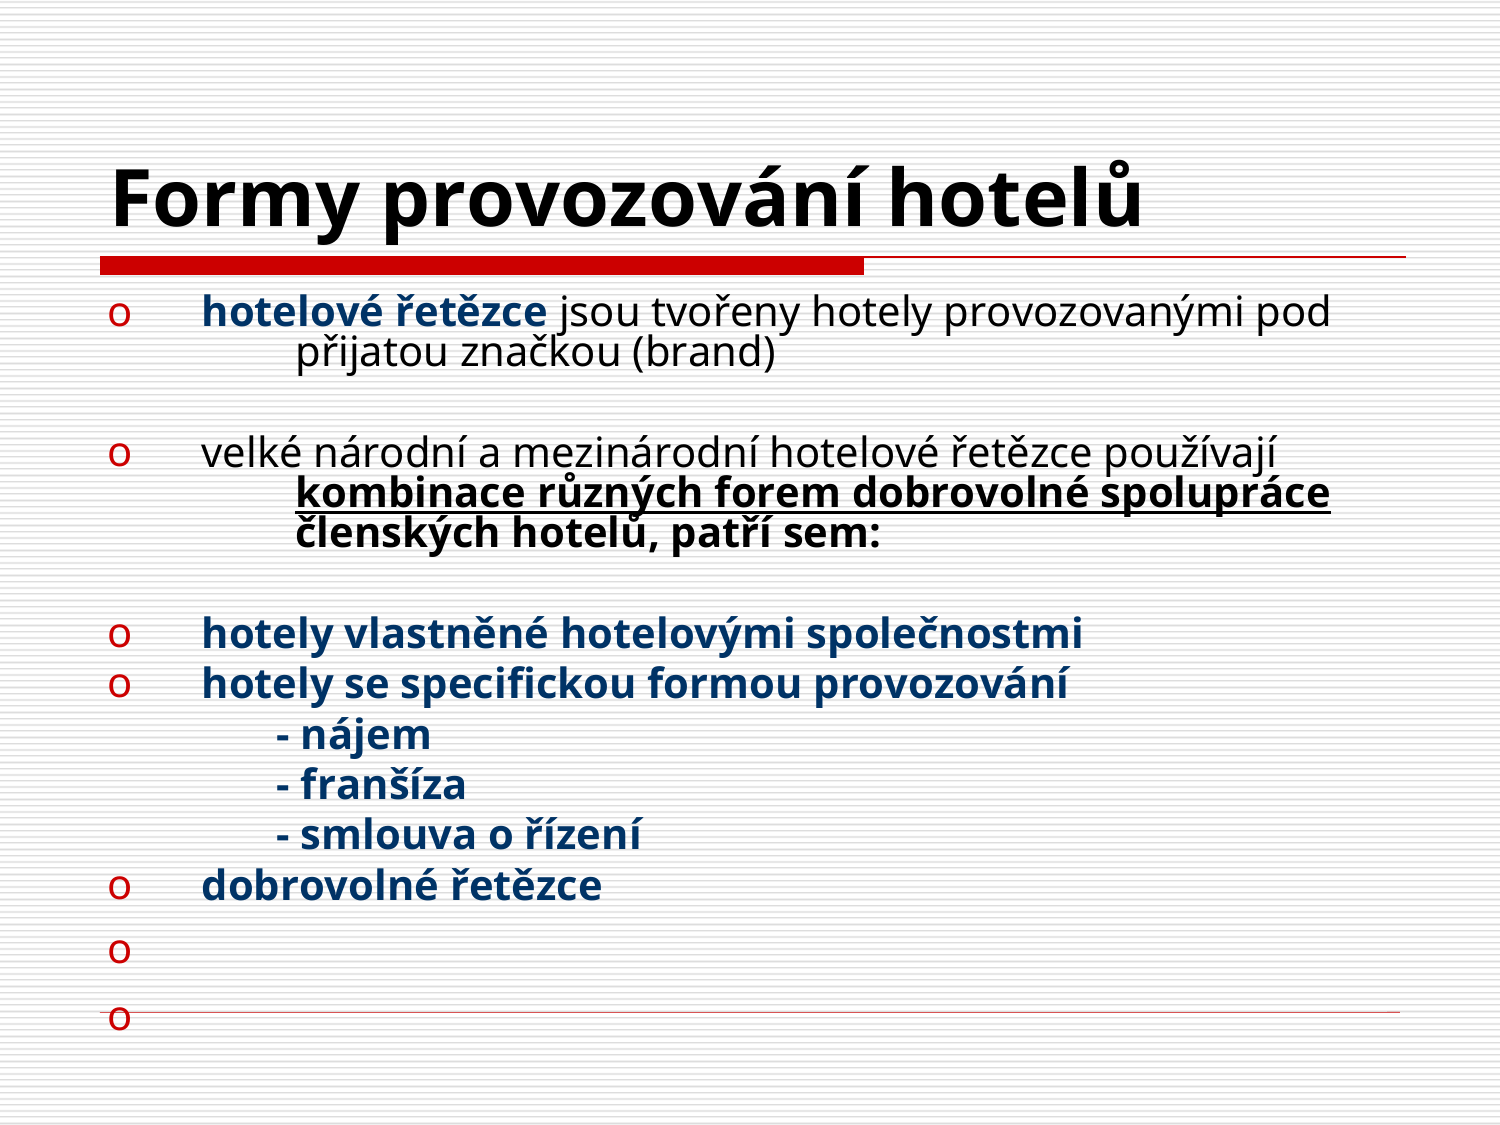

# Formy provozování hotelů
hotelové řetězce jsou tvořeny hotely provozovanými pod přijatou značkou (brand)
velké národní a mezinárodní hotelové řetězce používají kombinace různých forem dobrovolné spolupráce členských hotelů, patří sem:
hotely vlastněné hotelovými společnostmi
hotely se specifickou formou provozování
 - nájem
 - franšíza
 - smlouva o řízení
dobrovolné řetězce